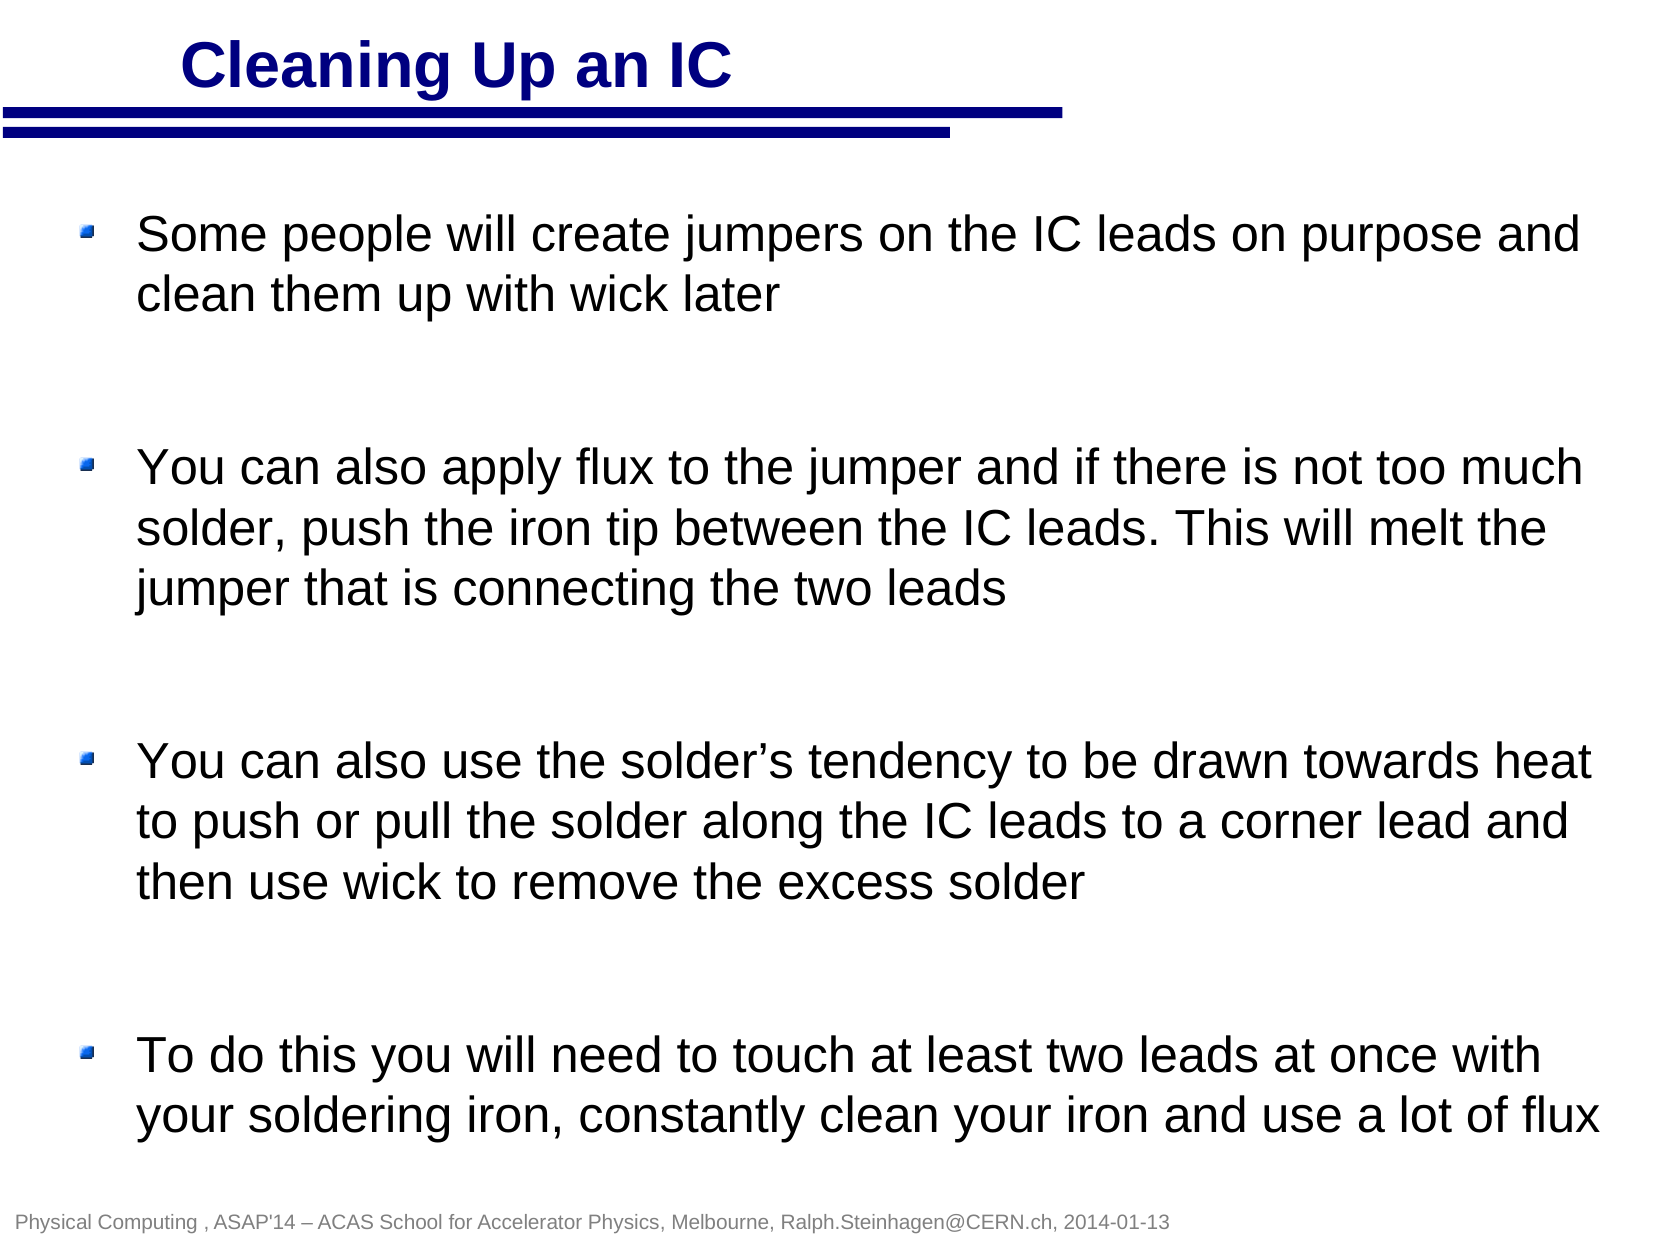

# Cleaning Up an IC
Some people will create jumpers on the IC leads on purpose and clean them up with wick later
You can also apply flux to the jumper and if there is not too much solder, push the iron tip between the IC leads. This will melt the jumper that is connecting the two leads
You can also use the solder’s tendency to be drawn towards heat to push or pull the solder along the IC leads to a corner lead and then use wick to remove the excess solder
To do this you will need to touch at least two leads at once with your soldering iron, constantly clean your iron and use a lot of flux